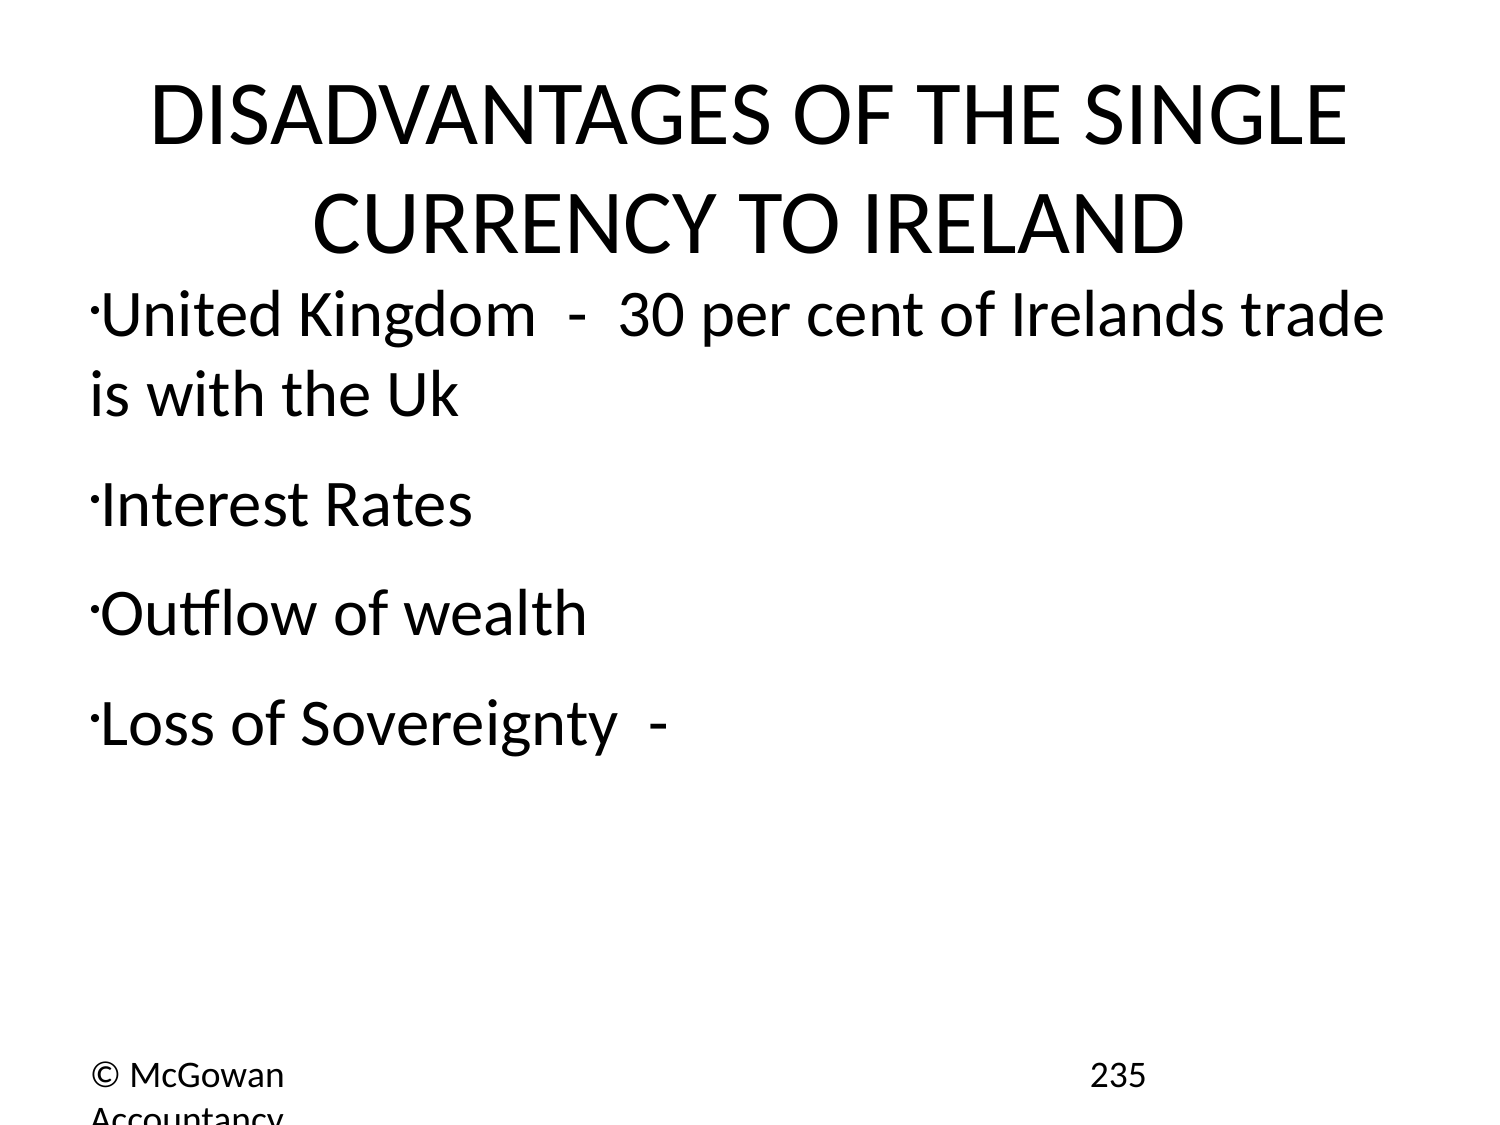

# DISADVANTAGES OF THE SINGLE CURRENCY TO IRELAND
United Kingdom - 30 per cent of Irelands trade is with the Uk
Interest Rates
Outflow of wealth
Loss of Sovereignty -
© McGowan Accountancy Services
235